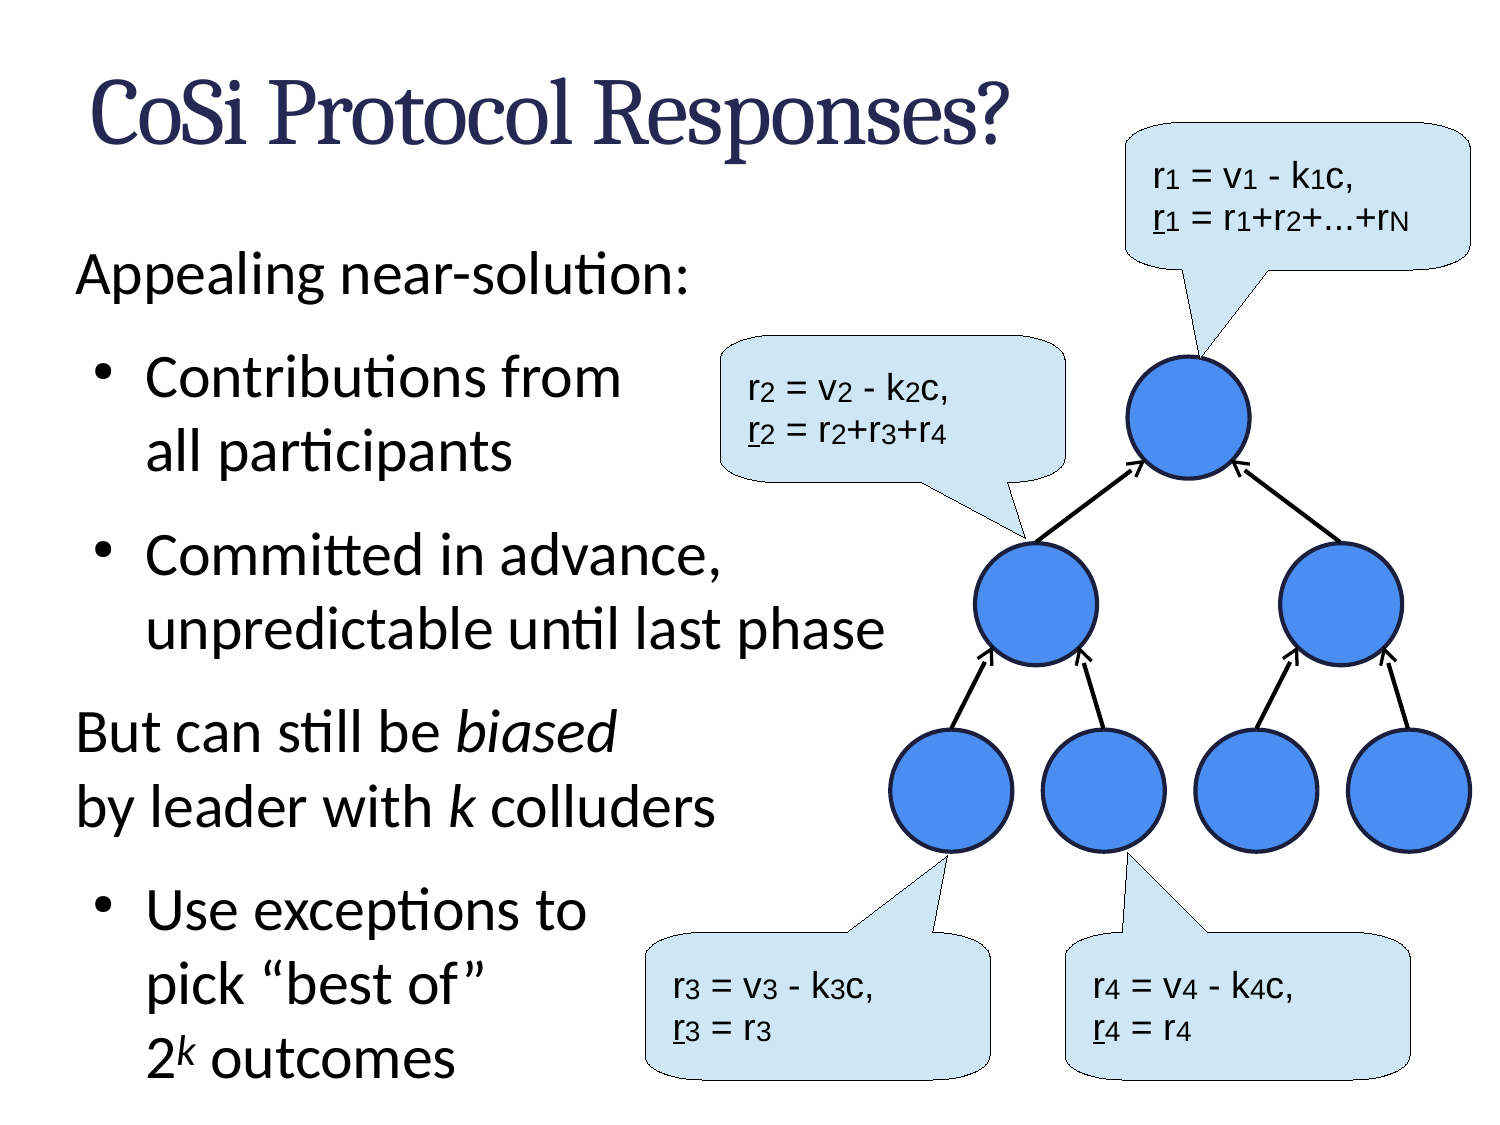

# CoSi Protocol Responses?
r1 = v1 - k1c,
r1 = r1+r2+...+rN
Appealing near-solution:
Contributions from
all participants
Committed in advance,
unpredictable until last phase
But can still be biased
by leader with k colluders
Use exceptions to
pick “best of”
2k outcomes
r2 = v2 - k2c,
r2 = r2+r3+r4
r3 = v3 - k3c,
r3 = r3
r4 = v4 - k4c,
r4 = r4